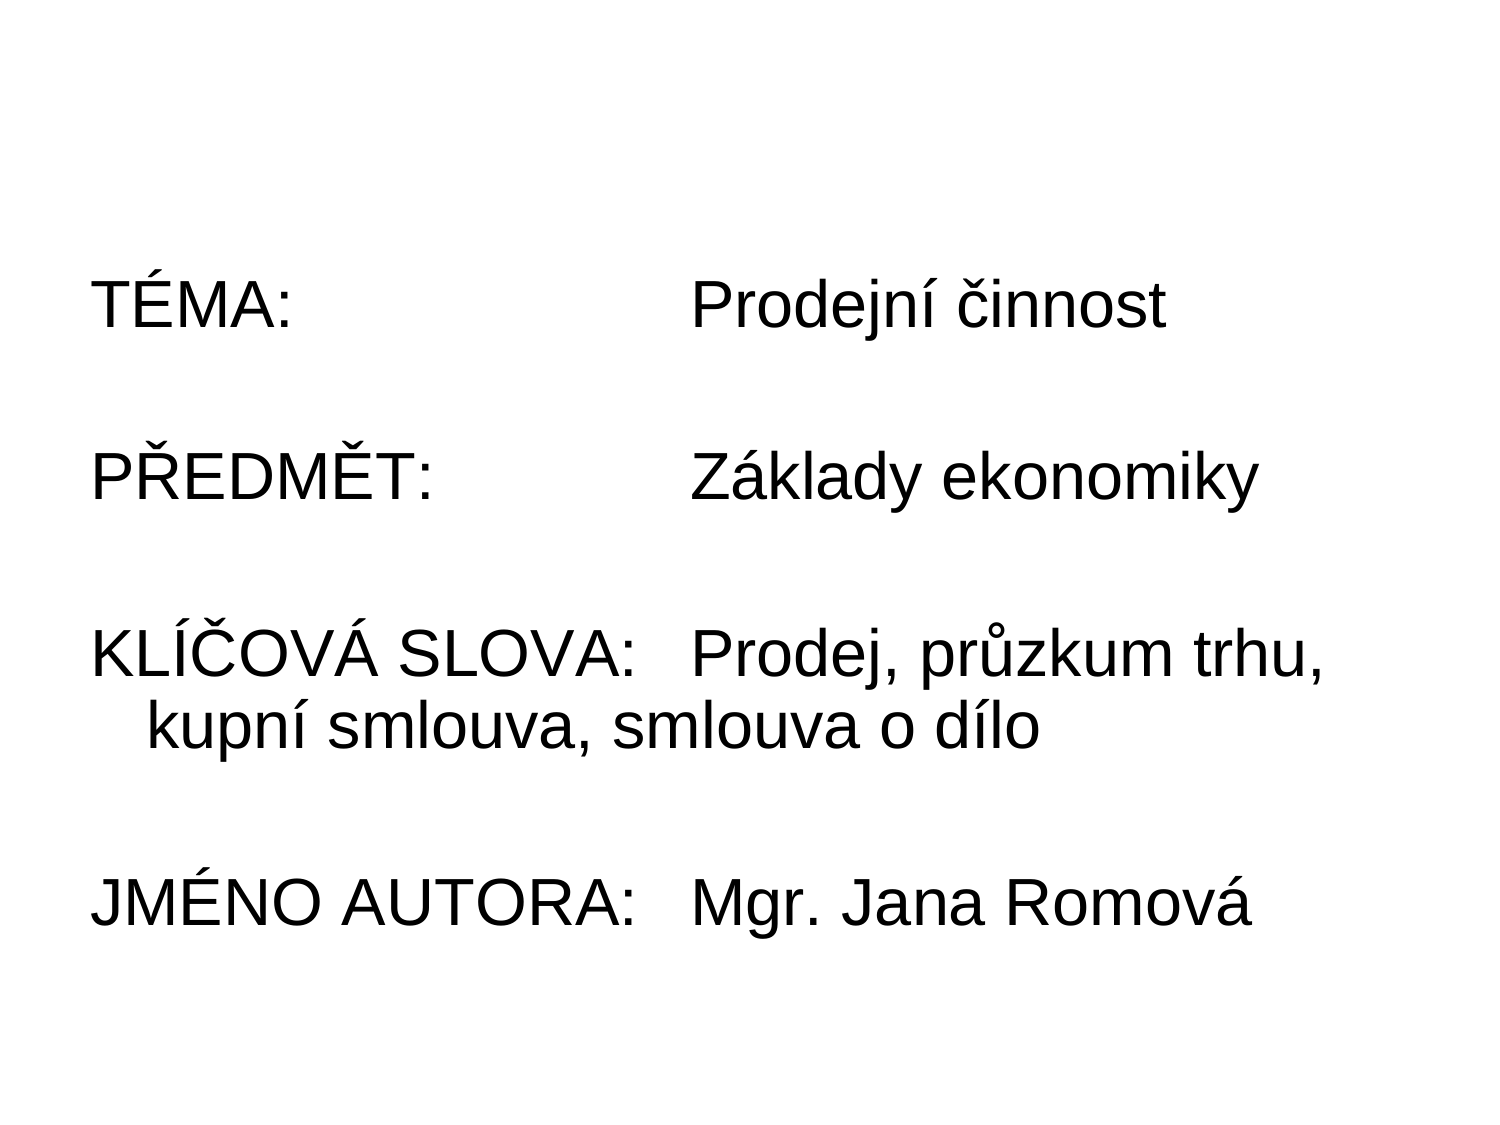

# TÉMA:			Prodejní činnost
PŘEDMĚT:		Základy ekonomiky
KLÍČOVÁ SLOVA:	Prodej, průzkum trhu, kupní smlouva, smlouva o dílo
JMÉNO AUTORA:	Mgr. Jana Romová